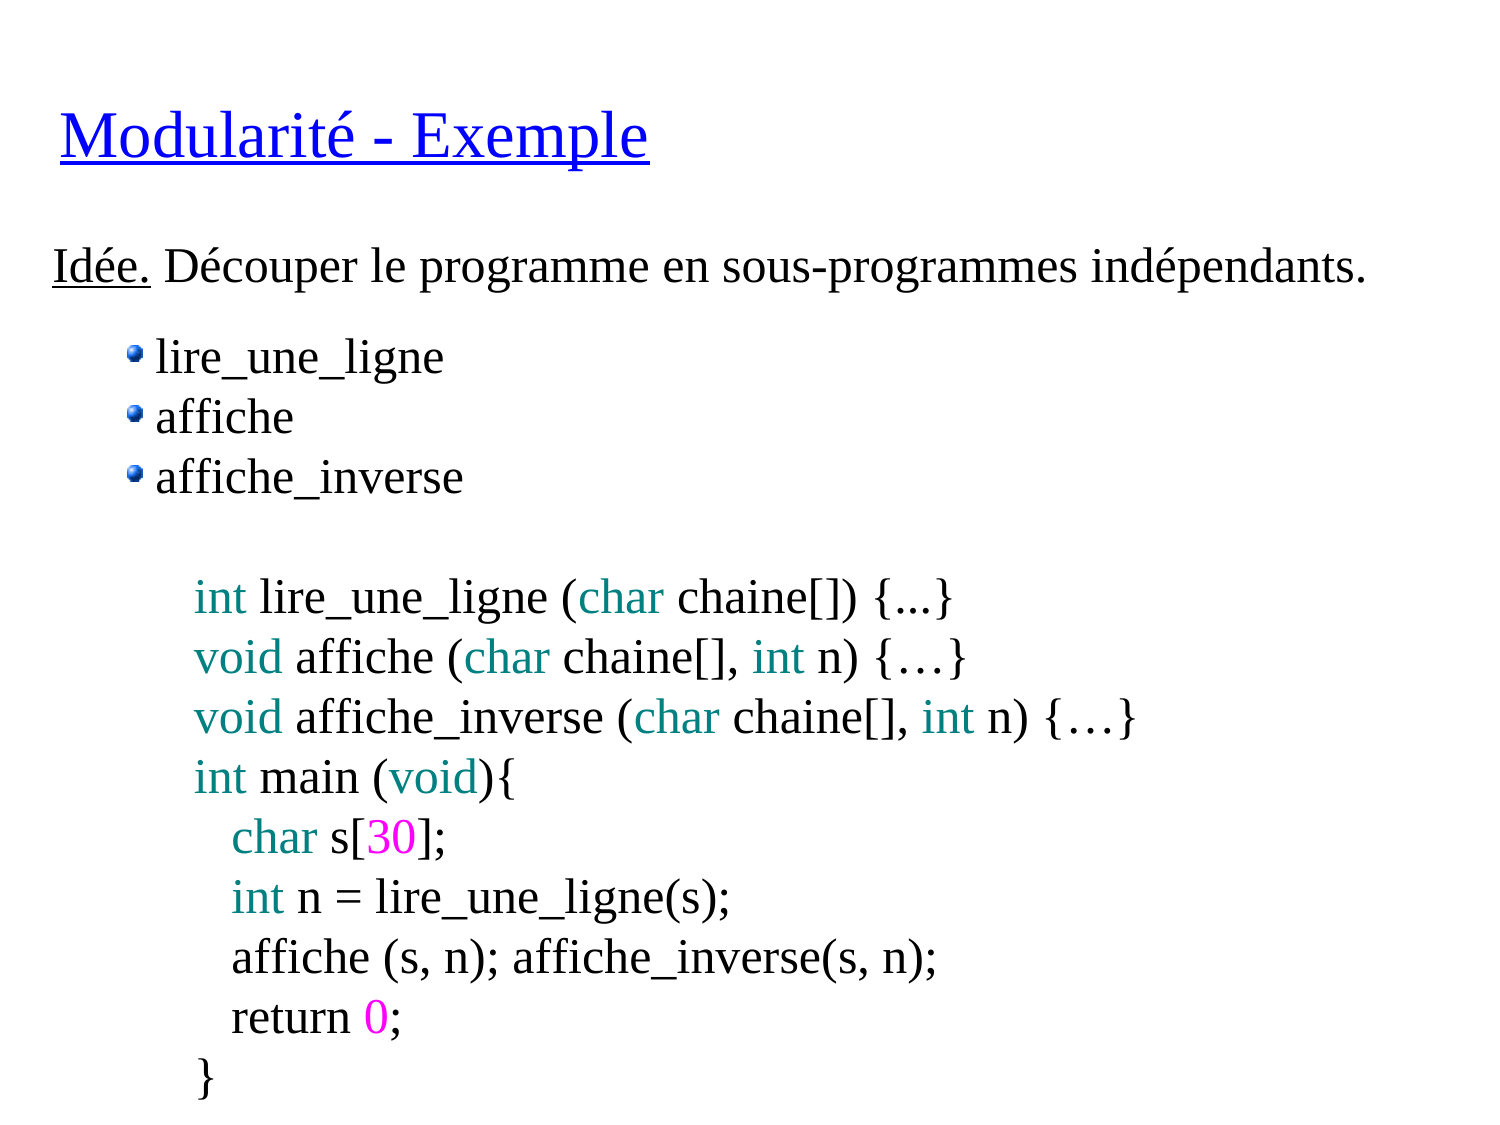

Modularité - Exemple
Idée. Découper le programme en sous-programmes indépendants.
 lire_une_ligne
 affiche
 affiche_inverse
int lire_une_ligne (char chaine[]) {...}
void affiche (char chaine[], int n) {…}
void affiche_inverse (char chaine[], int n) {…}
int main (void){
 char s[30];
 int n = lire_une_ligne(s);
 affiche (s, n); affiche_inverse(s, n);
 return 0;
}